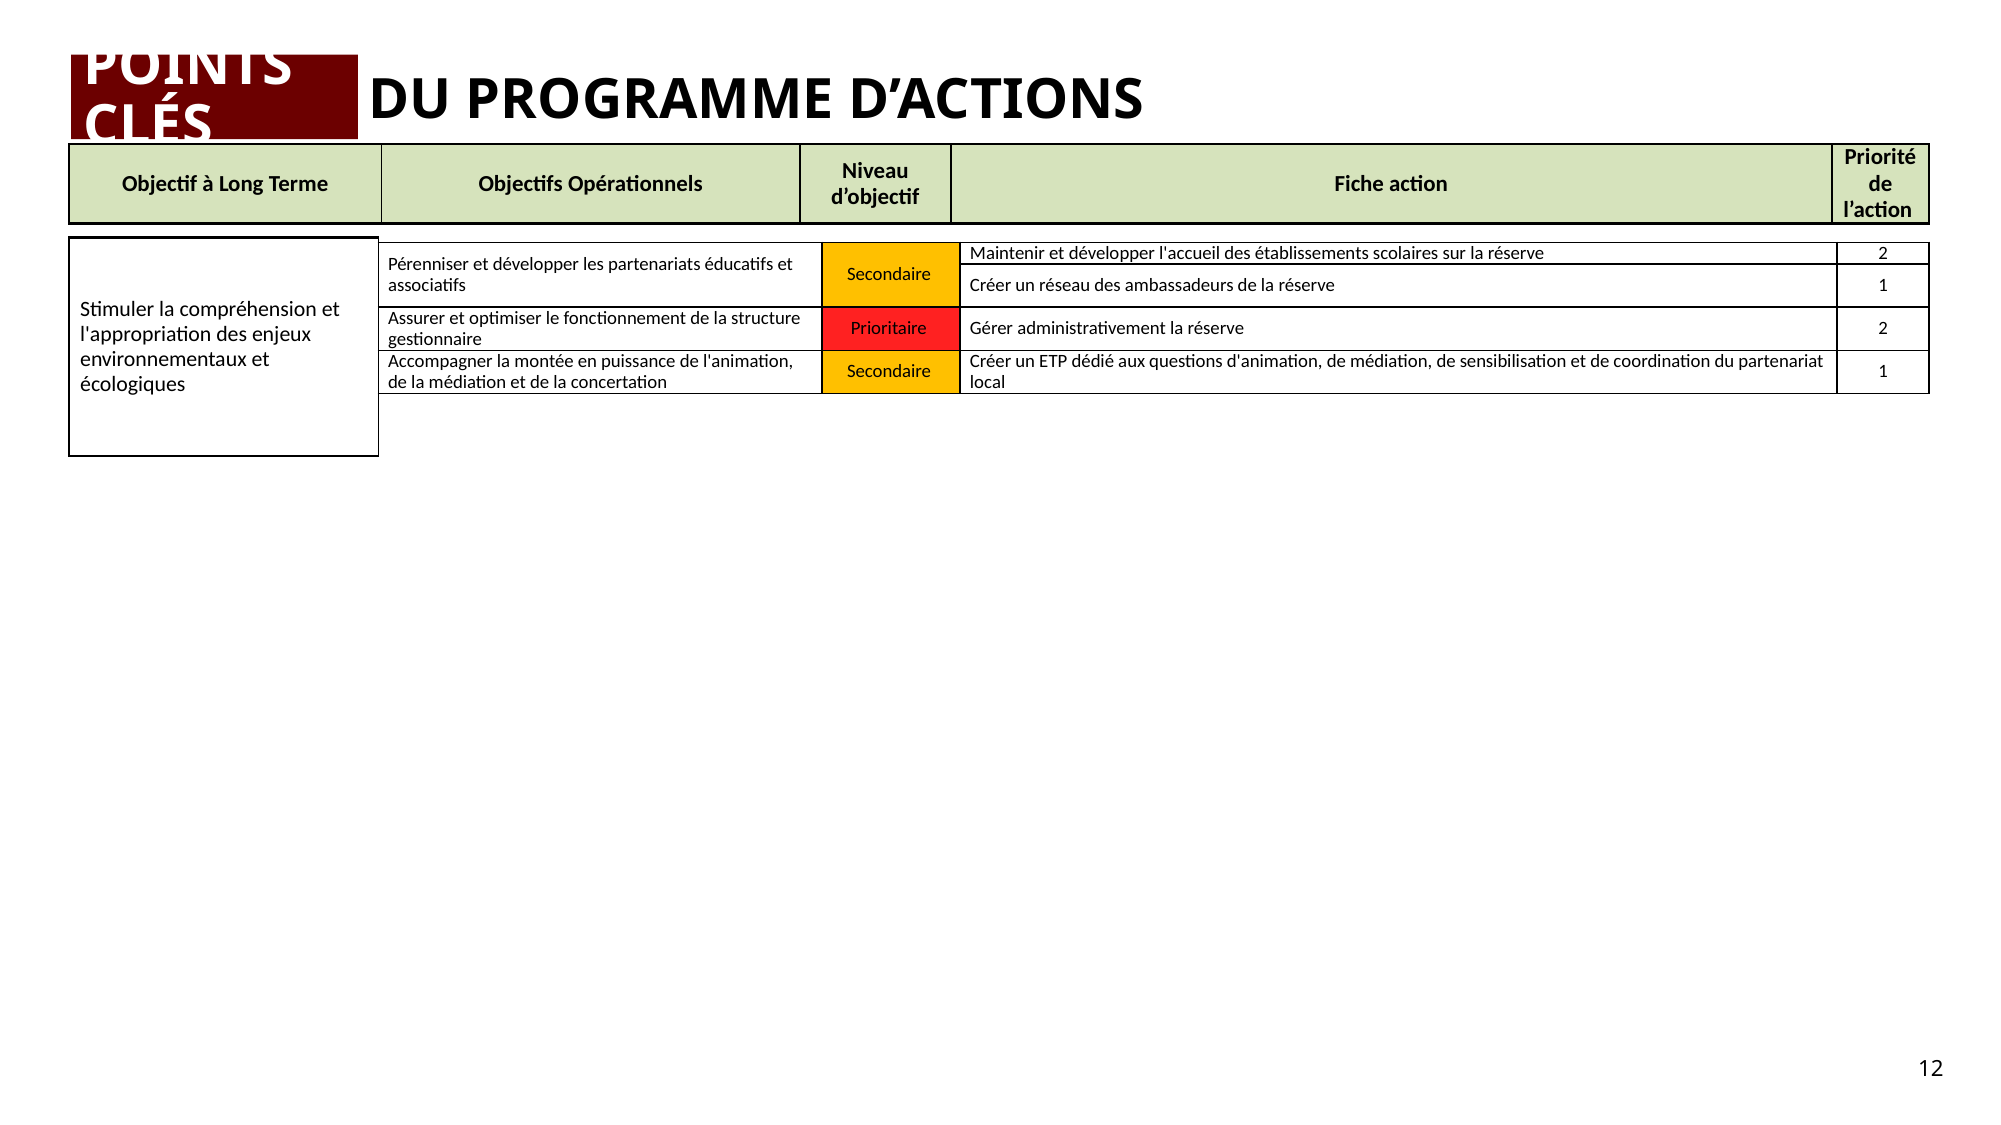

# Points clés
du programme d’actions
| Objectif à Long Terme | Objectifs Opérationnels | Niveau d’objectif | Fiche action | Priorité de l’action |
| --- | --- | --- | --- | --- |
| Stimuler la compréhension et l'appropriation des enjeux environnementaux et écologiques |
| --- |
| Pérenniser et développer les partenariats éducatifs et associatifs | Secondaire | Maintenir et développer l'accueil des établissements scolaires sur la réserve | 2 |
| --- | --- | --- | --- |
| | | Créer un réseau des ambassadeurs de la réserve | 1 |
| Assurer et optimiser le fonctionnement de la structure gestionnaire | Prioritaire | Gérer administrativement la réserve | 2 |
| Accompagner la montée en puissance de l'animation, de la médiation et de la concertation | Secondaire | Créer un ETP dédié aux questions d'animation, de médiation, de sensibilisation et de coordination du partenariat local | 1 |